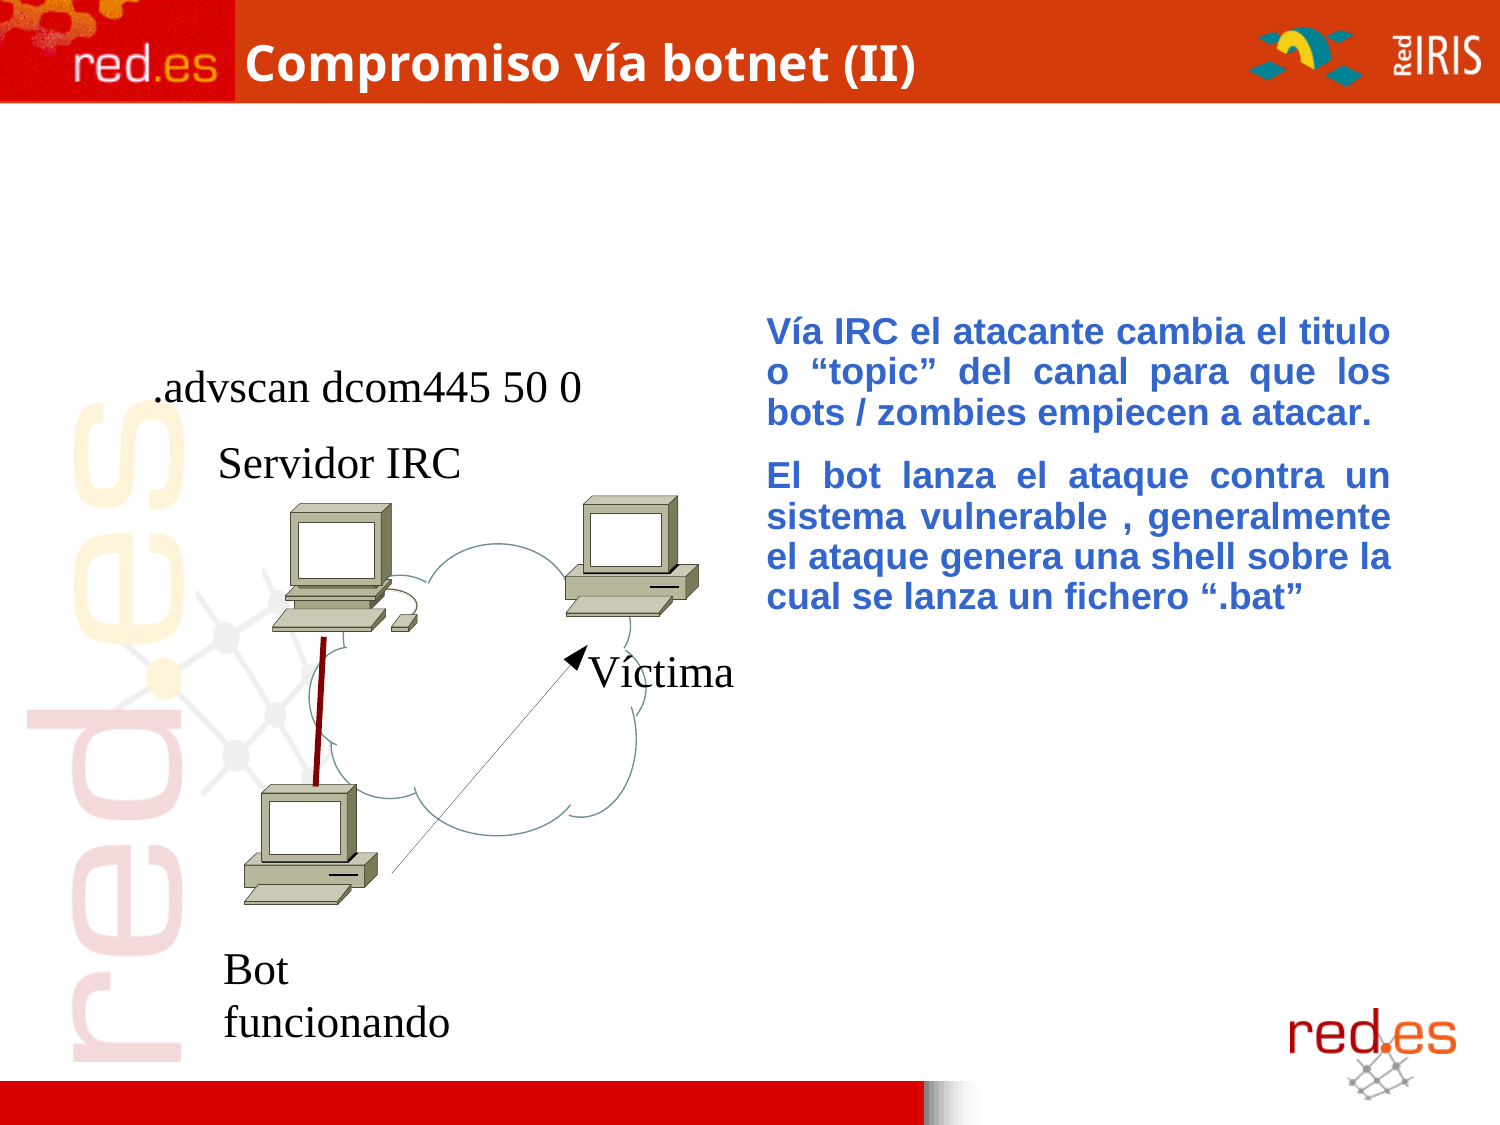

Compromiso vía botnet (II)
# Vía IRC el atacante cambia el titulo o “topic” del canal para que los bots / zombies empiecen a atacar.
El bot lanza el ataque contra un sistema vulnerable , generalmente el ataque genera una shell sobre la cual se lanza un fichero “.bat”
.advscan dcom445 50 0
Servidor IRC
Víctima
Bot funcionando